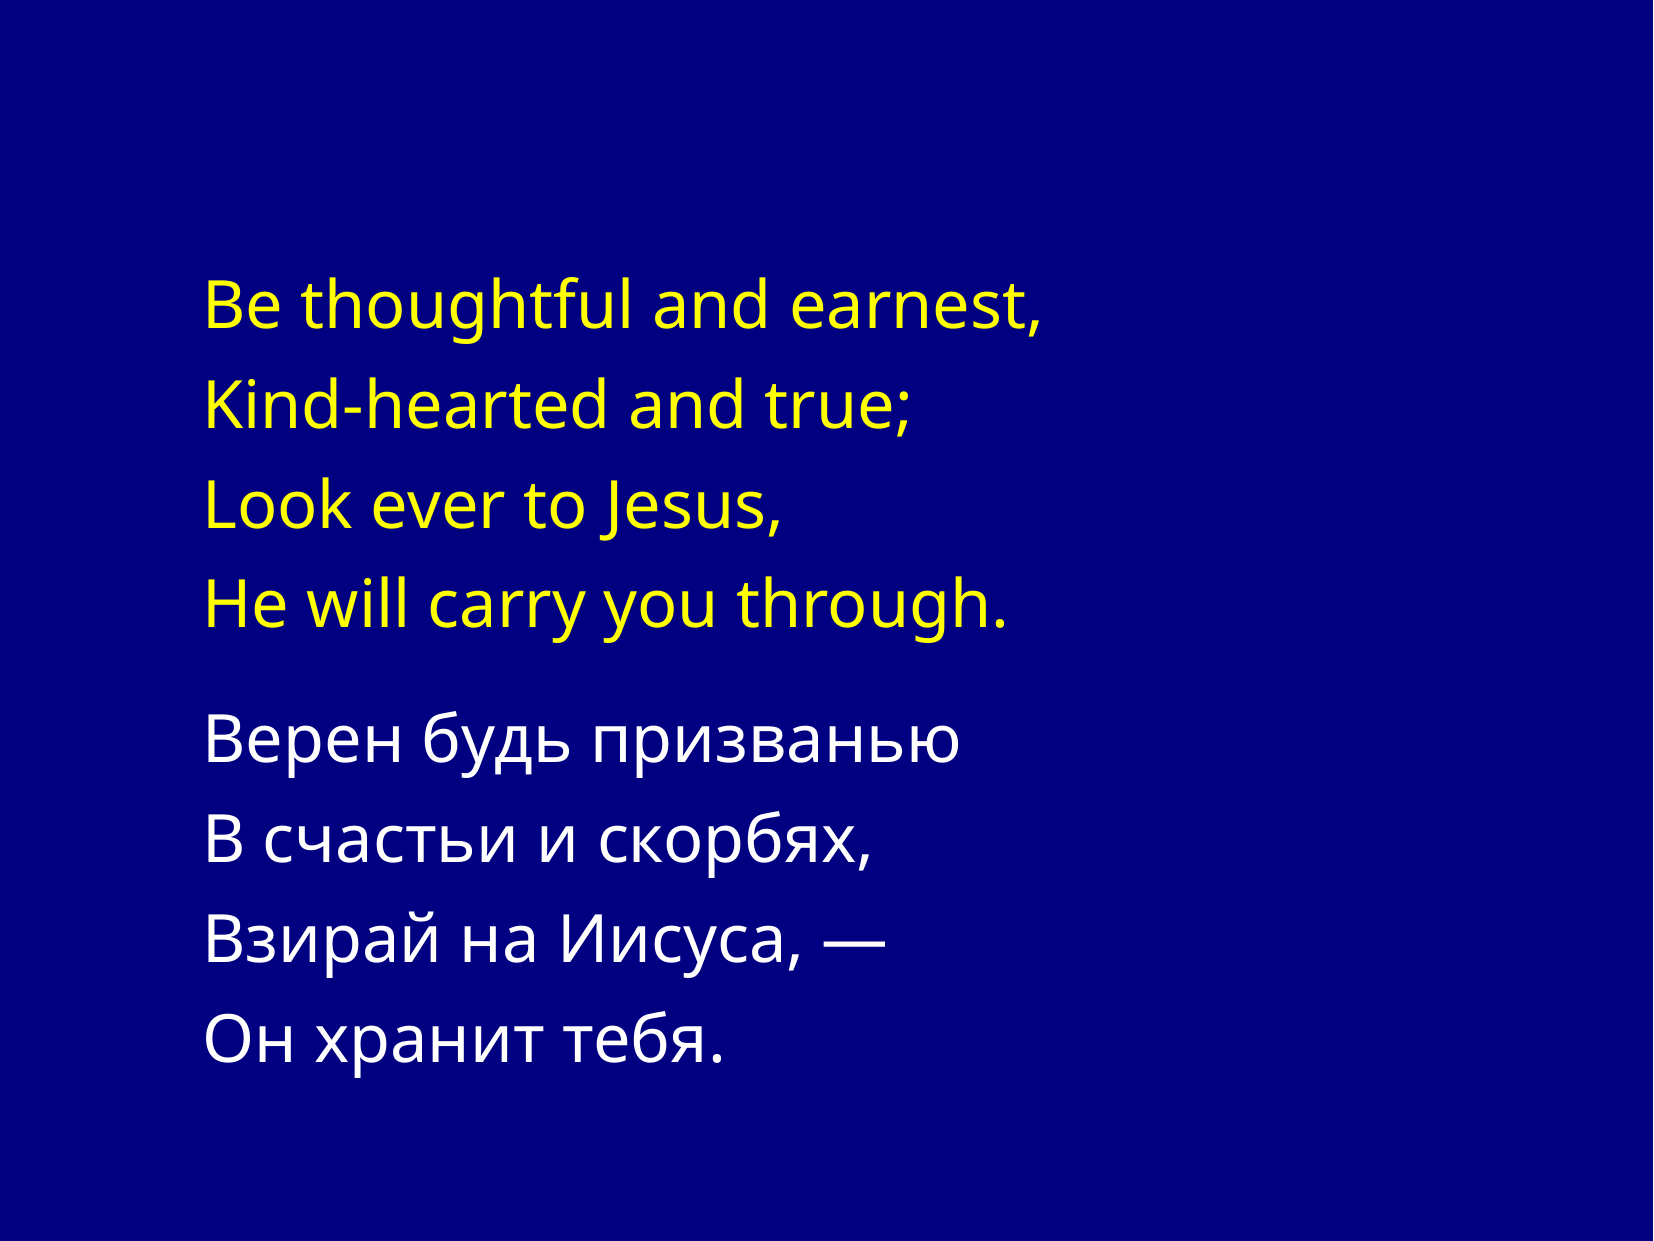

Be thoughtful and earnest,
	Kind-hearted and true;
	Look ever to Jesus,
	He will carry you through.
	Верен будь призванью
	В счастьи и скорбях,
	Взирай на Иисуса, —
	Он хранит тебя.